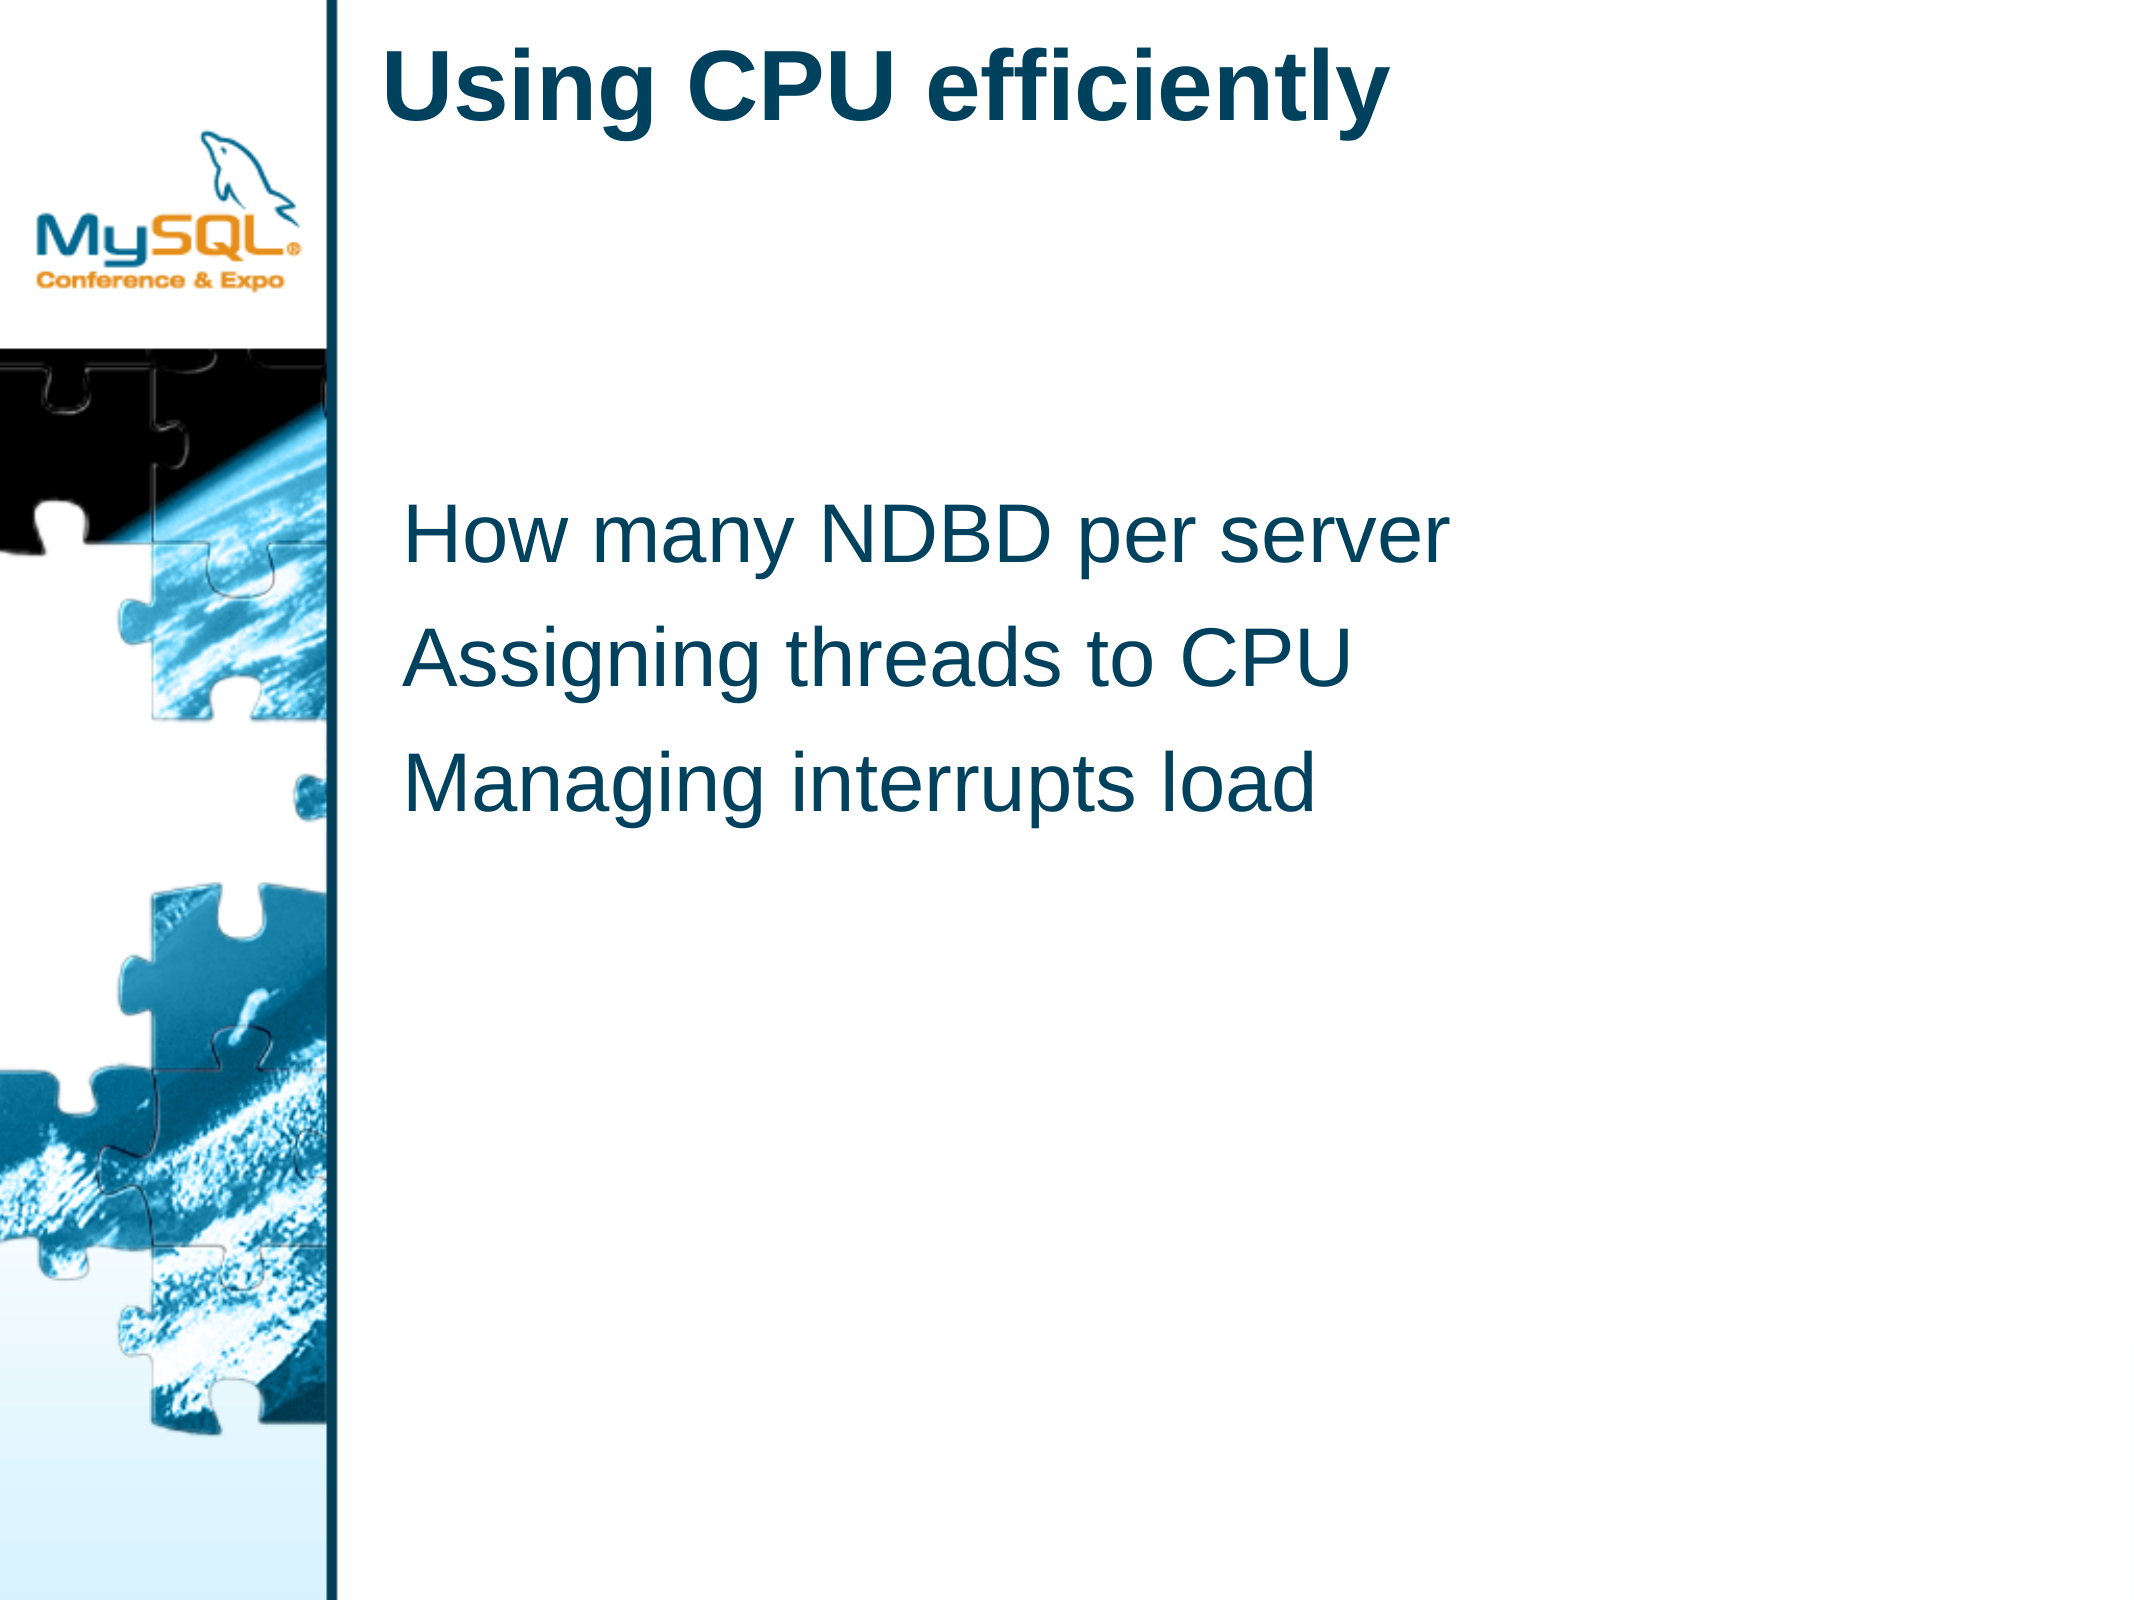

# Using CPU efficiently
How many NDBD per server
Assigning threads to CPU
Managing interrupts load